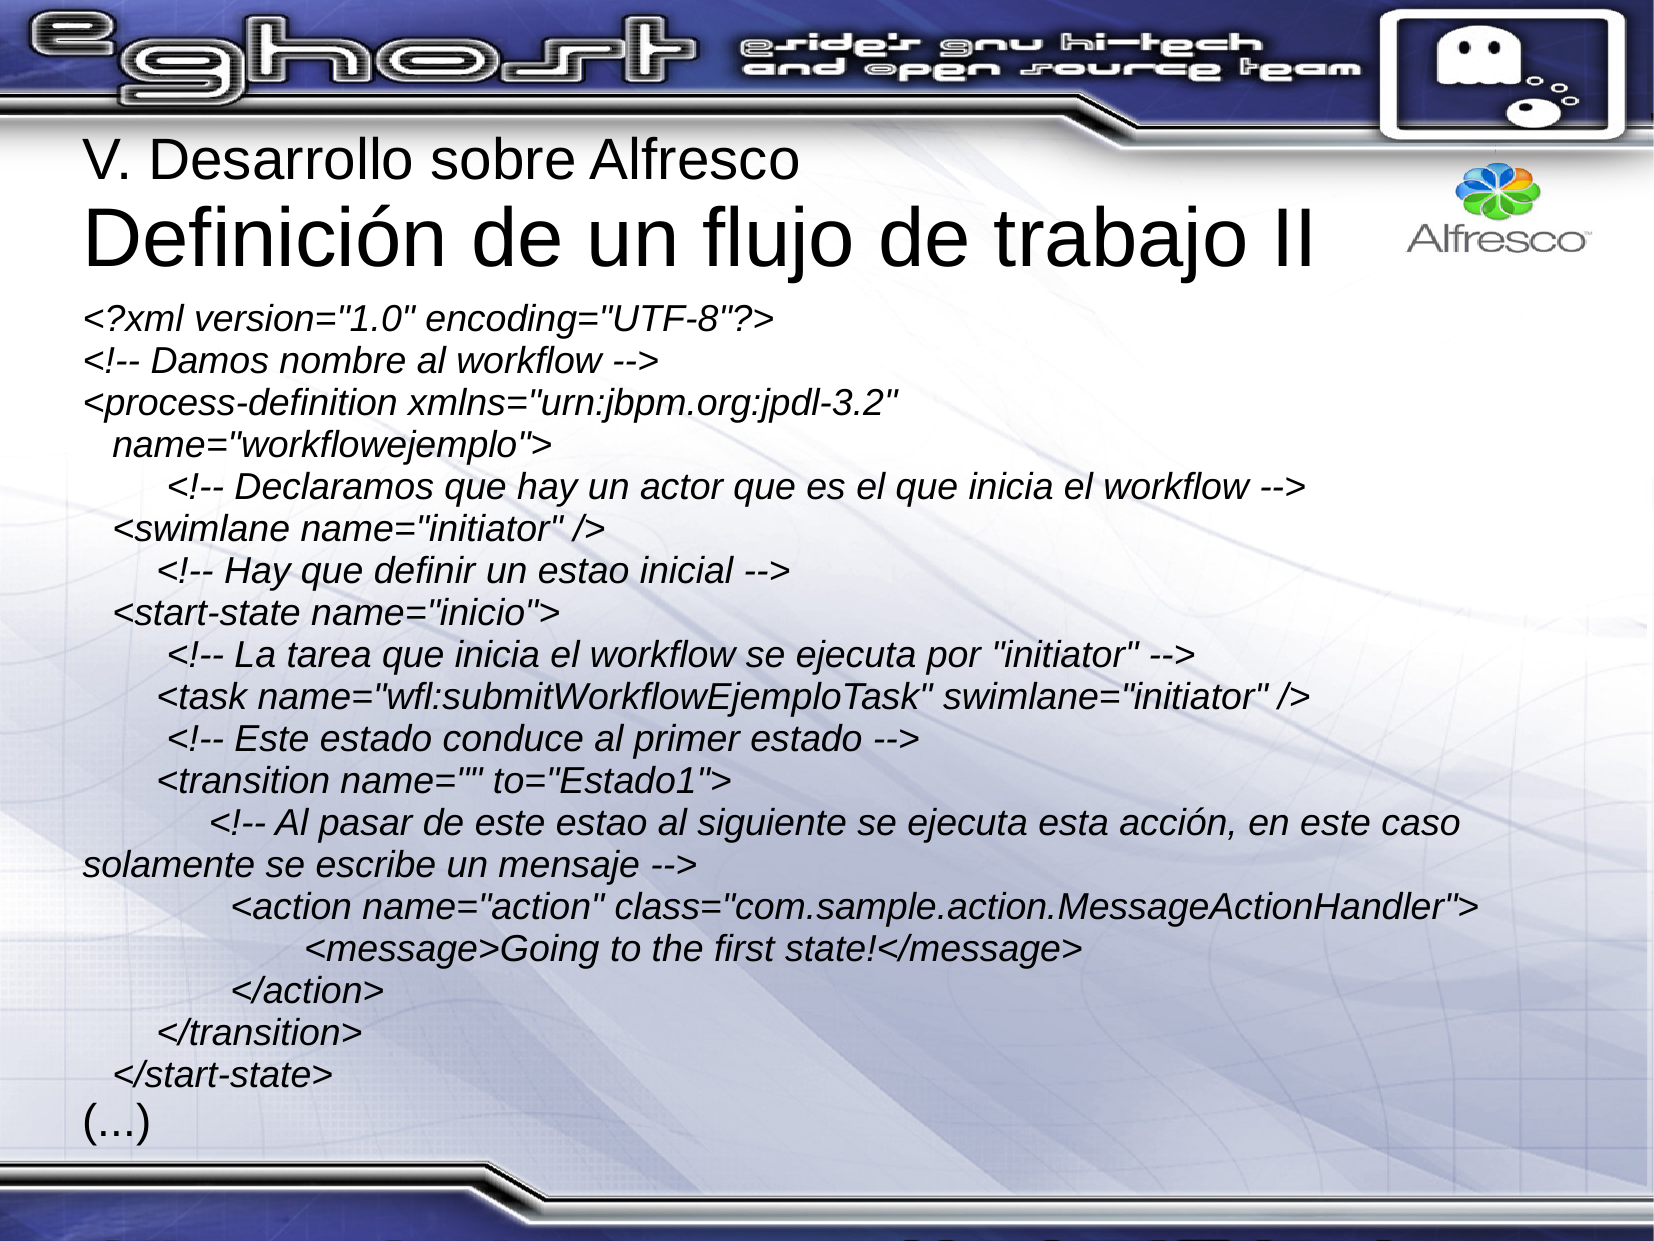

# V. Desarrollo sobre Alfresco Definición de un flujo de trabajo II
<?xml version="1.0" encoding="UTF-8"?>
<!-- Damos nombre al workflow -->
<process-definition xmlns="urn:jbpm.org:jpdl-3.2"
	name="workflowejemplo">
 <!-- Declaramos que hay un actor que es el que inicia el workflow -->
	<swimlane name="initiator" />
 <!-- Hay que definir un estao inicial -->
	<start-state name="inicio">
 <!-- La tarea que inicia el workflow se ejecuta por "initiator" -->
		<task name="wfl:submitWorkflowEjemploTask" swimlane="initiator" />
 <!-- Este estado conduce al primer estado -->
		<transition name="" to="Estado1">
 <!-- Al pasar de este estao al siguiente se ejecuta esta acción, en este caso solamente se escribe un mensaje -->
			<action name="action" class="com.sample.action.MessageActionHandler">
				<message>Going to the first state!</message>
			</action>
		</transition>
	</start-state>
(...)